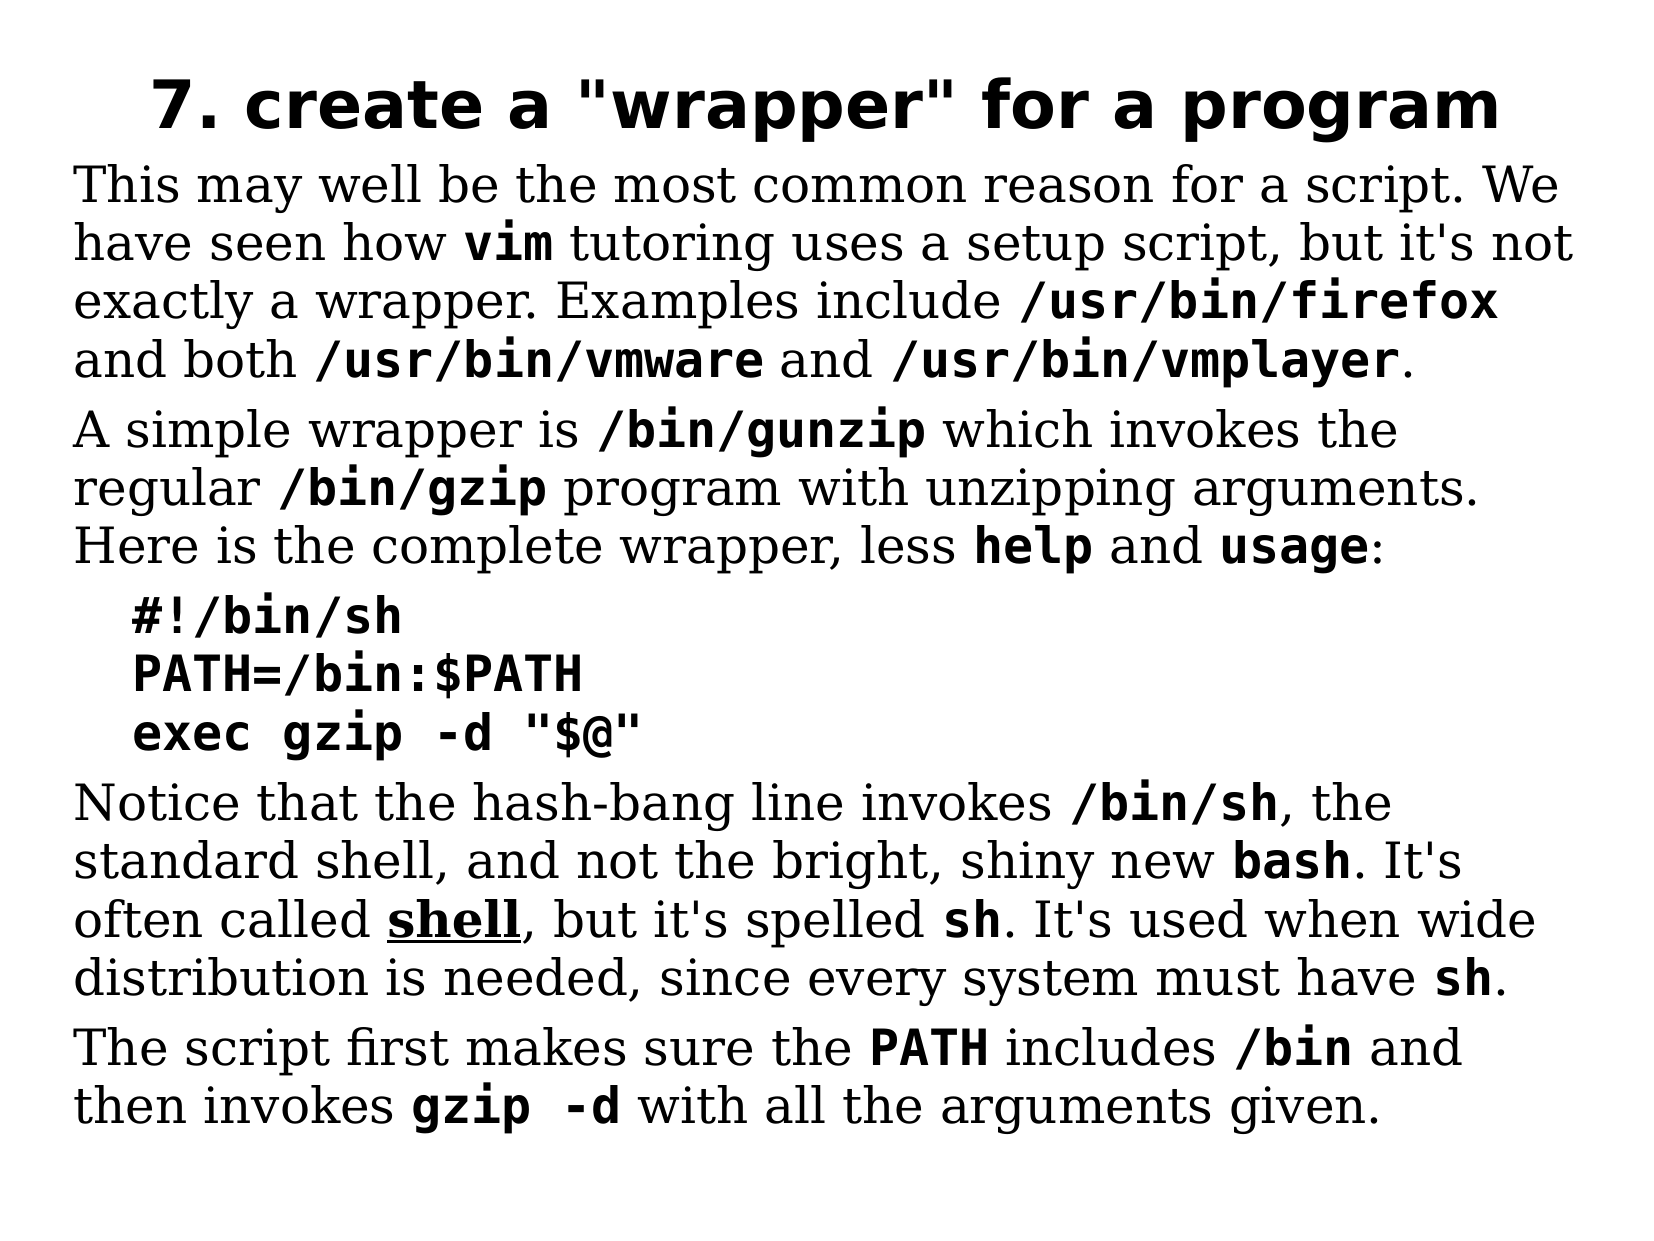

7. create a "wrapper" for a program
This may well be the most common reason for a script. We have seen how vim tutoring uses a setup script, but it's not exactly a wrapper. Examples include /usr/bin/firefox and both /usr/bin/vmware and /usr/bin/vmplayer.
A simple wrapper is /bin/gunzip which invokes the regular /bin/gzip program with unzipping arguments. Here is the complete wrapper, less help and usage:
#!/bin/sh
PATH=/bin:$PATH
exec gzip -d "$@"
Notice that the hash-bang line invokes /bin/sh, the standard shell, and not the bright, shiny new bash. It's often called shell, but it's spelled sh. It's used when wide distribution is needed, since every system must have sh.
The script first makes sure the PATH includes /bin and then invokes gzip -d with all the arguments given.